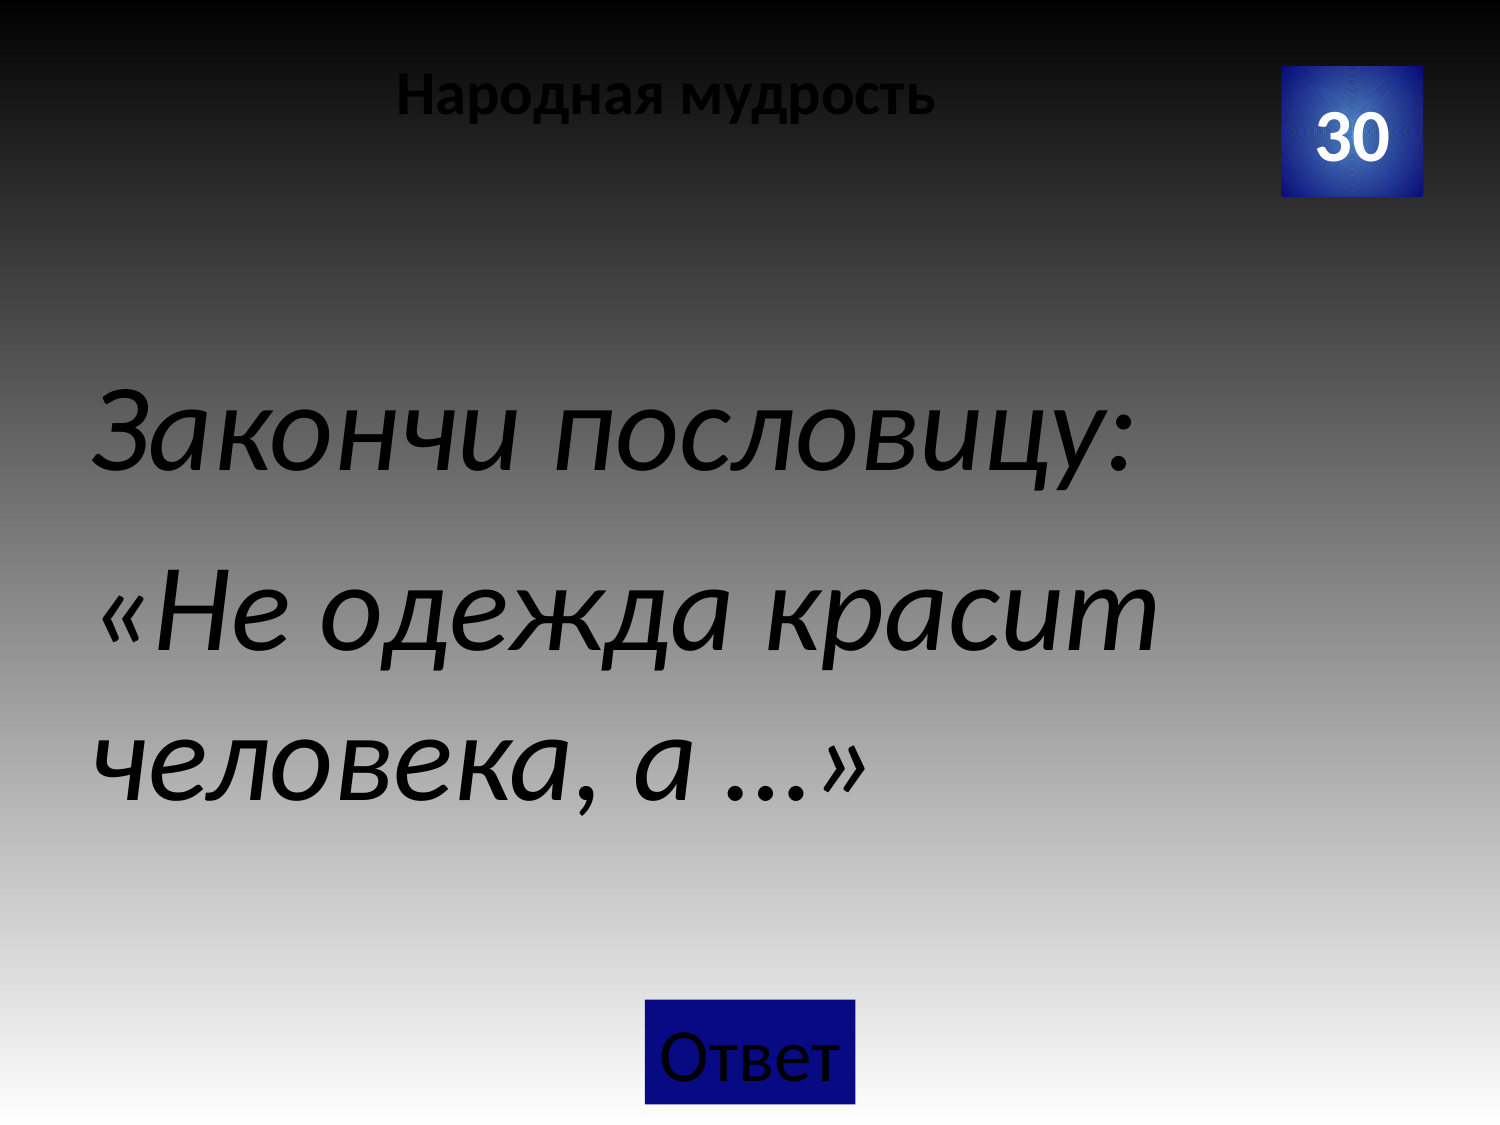

# Народная мудрость
30
Закончи пословицу:
«Не одежда красит человека, а …»